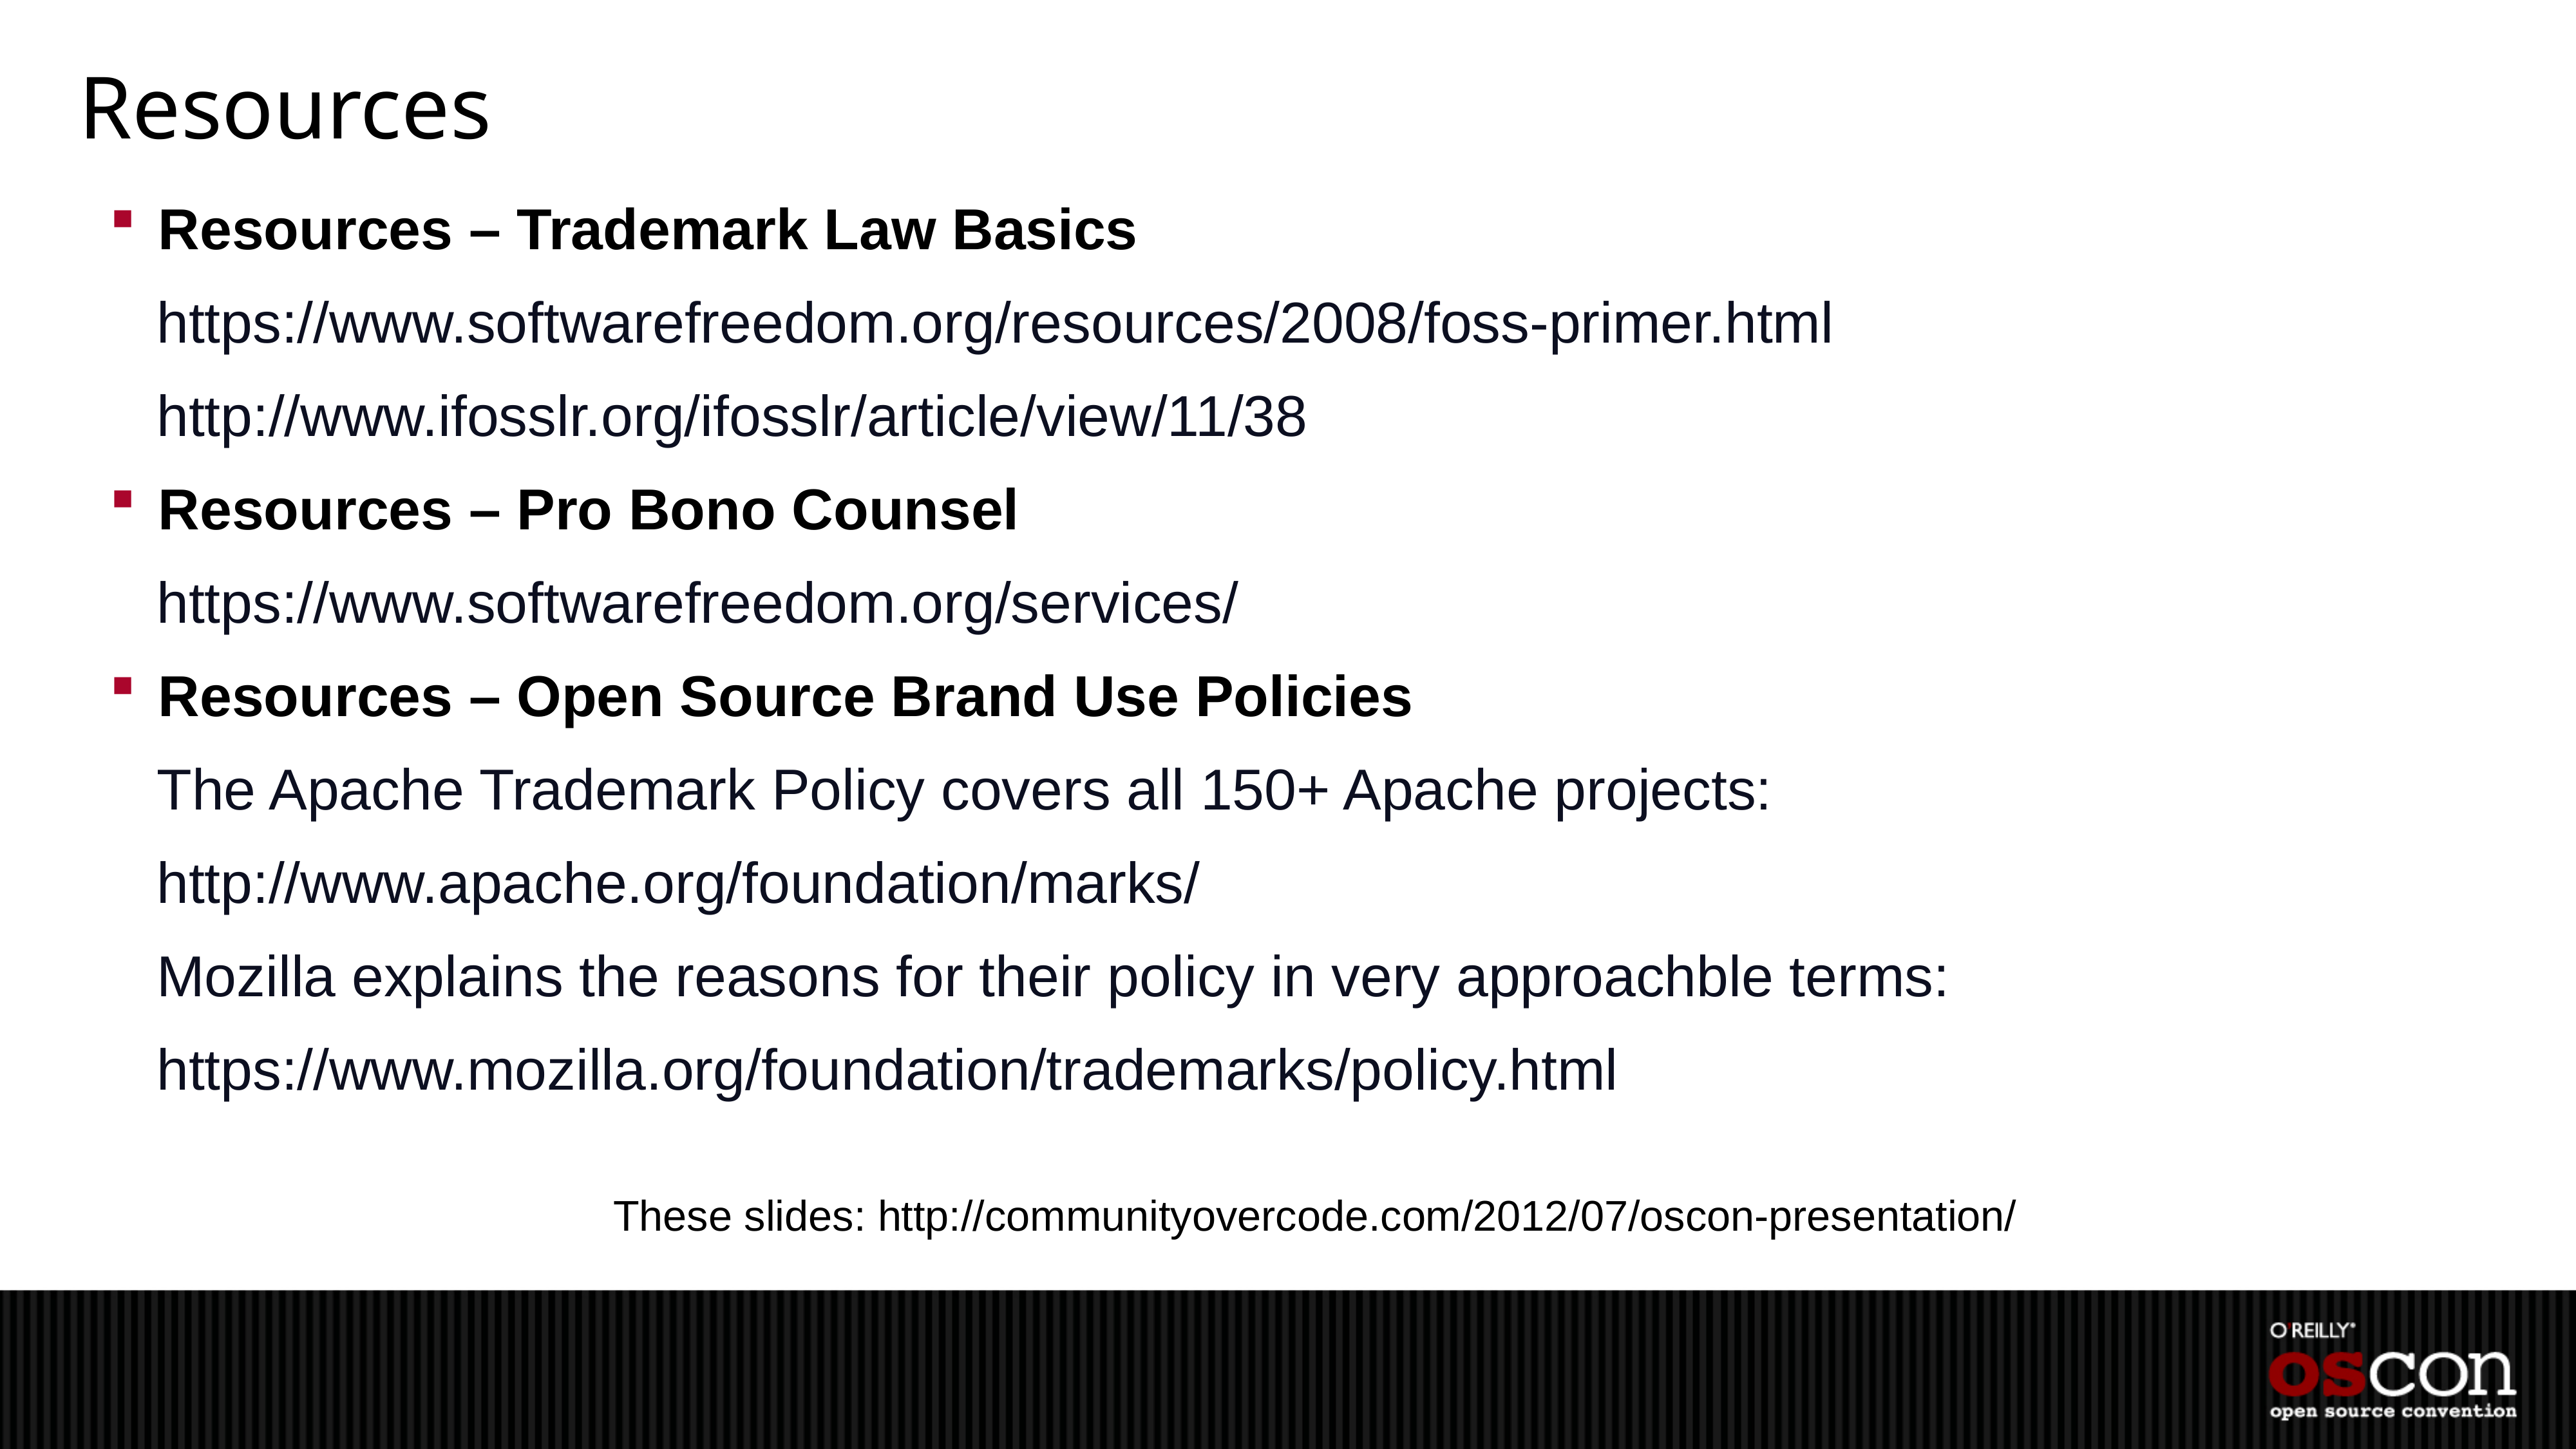

# Resources
Resources – Trademark Law Basics
https://www.softwarefreedom.org/resources/2008/foss-primer.html
http://www.ifosslr.org/ifosslr/article/view/11/38
Resources – Pro Bono Counsel
https://www.softwarefreedom.org/services/
Resources – Open Source Brand Use Policies
The Apache Trademark Policy covers all 150+ Apache projects:
http://www.apache.org/foundation/marks/
Mozilla explains the reasons for their policy in very approachble terms:
https://www.mozilla.org/foundation/trademarks/policy.html
These slides: http://communityovercode.com/2012/07/oscon-presentation/